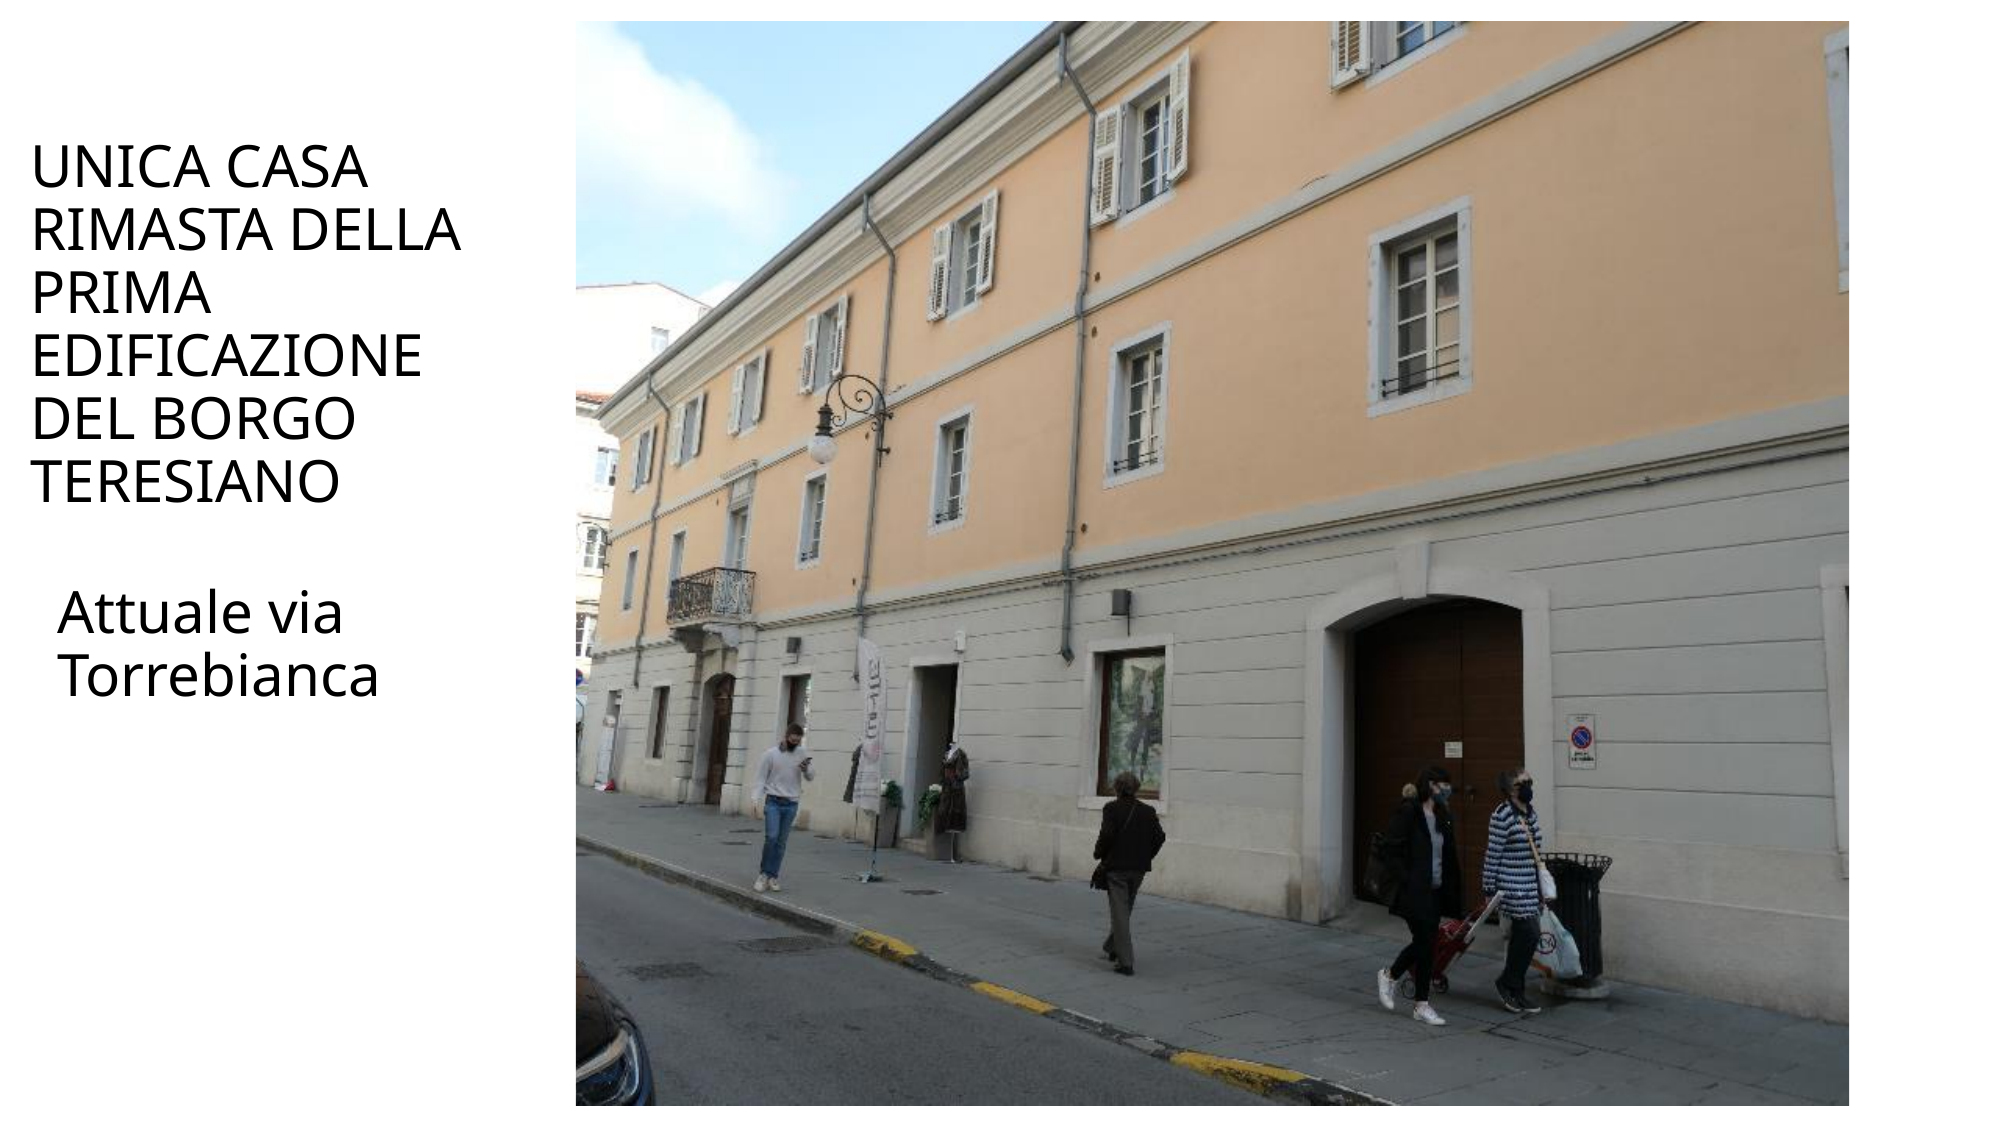

# UNICA CASA RIMASTA DELLA PRIMA EDIFICAZIONE DEL BORGO TERESIANO
Attuale via Torrebianca